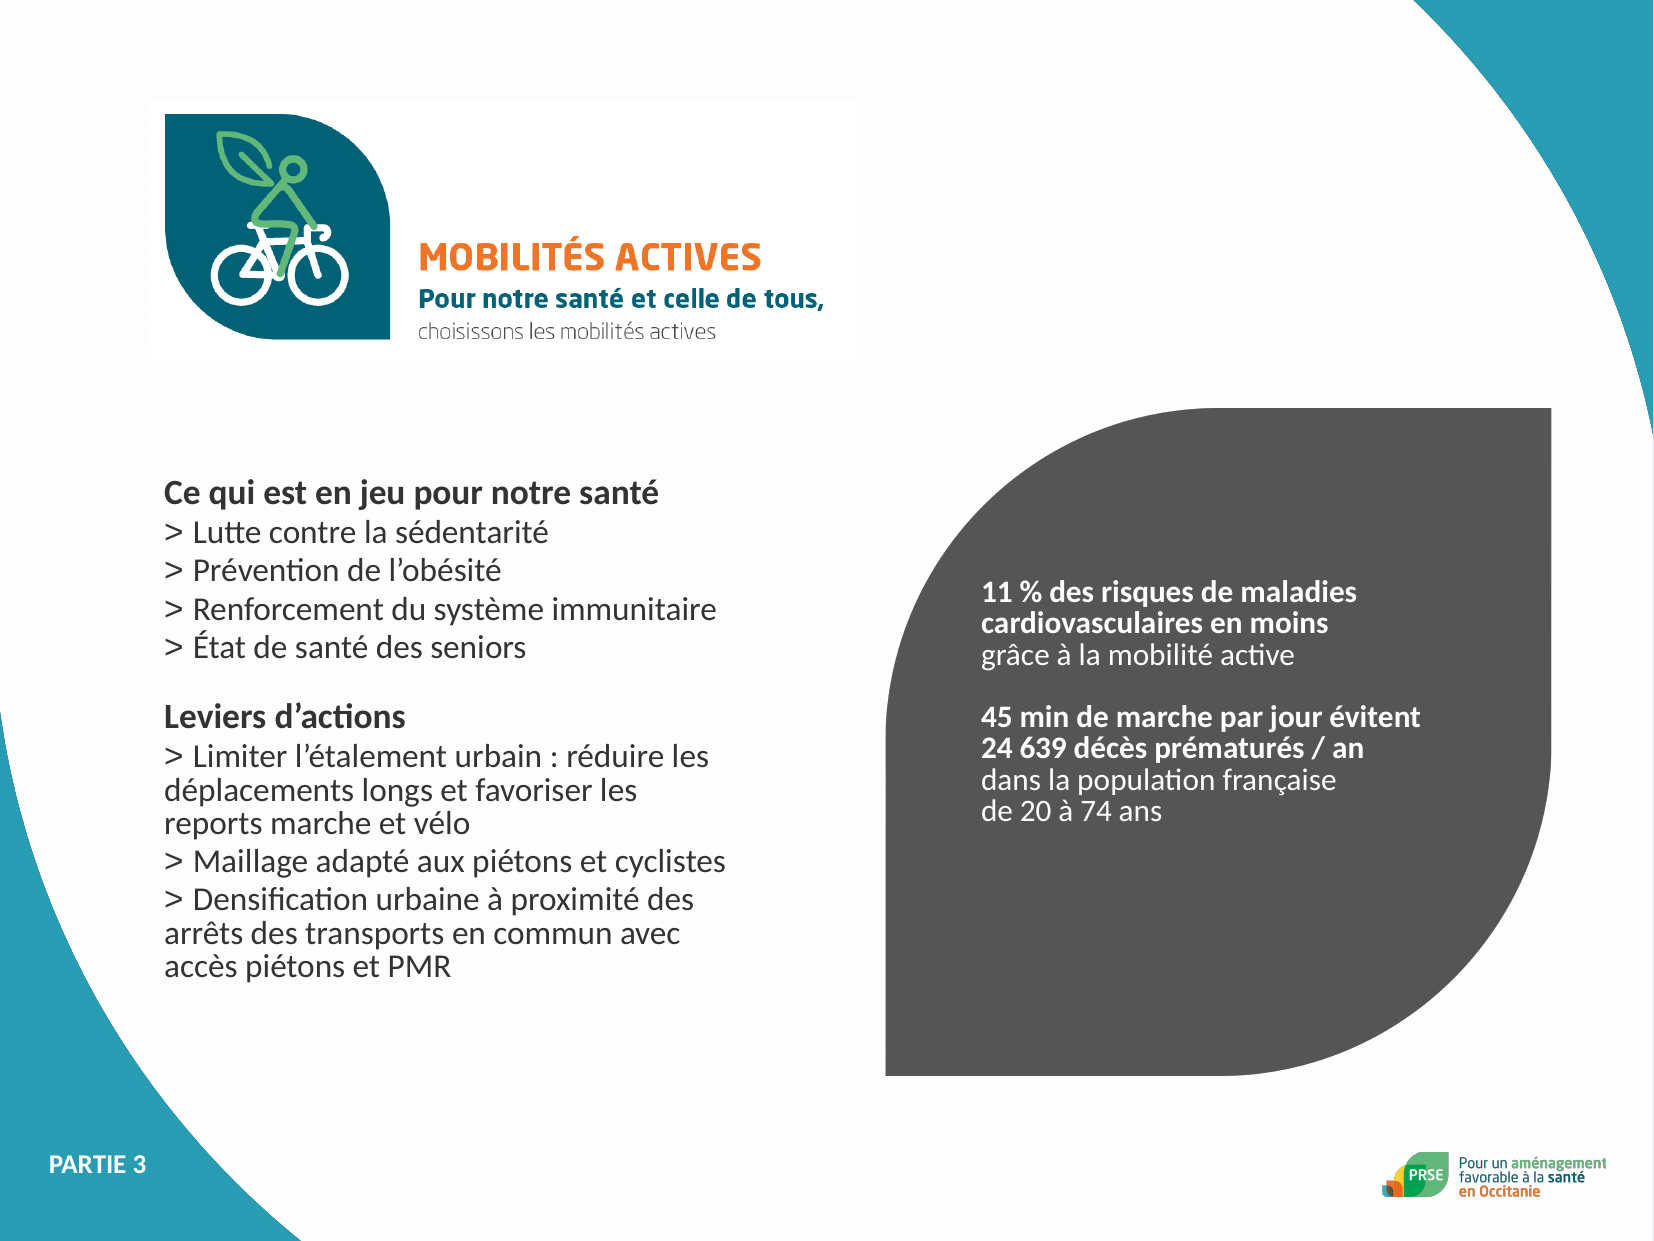

Ce qui est en jeu pour notre santé
> Lutte contre la sédentarité
> Prévention de l’obésité
> Renforcement du système immunitaire
> État de santé des seniors
Leviers d’actions
> Limiter l’étalement urbain : réduire les
déplacements longs et favoriser les
reports marche et vélo
> Maillage adapté aux piétons et cyclistes
> Densification urbaine à proximité des
arrêts des transports en commun avec
accès piétons et PMR
11 % des risques de maladies cardiovasculaires en moins
grâce à la mobilité active
45 min de marche par jour évitent
24 639 décès prématurés / an
dans la population française
de 20 à 74 ans
PARTIE 3